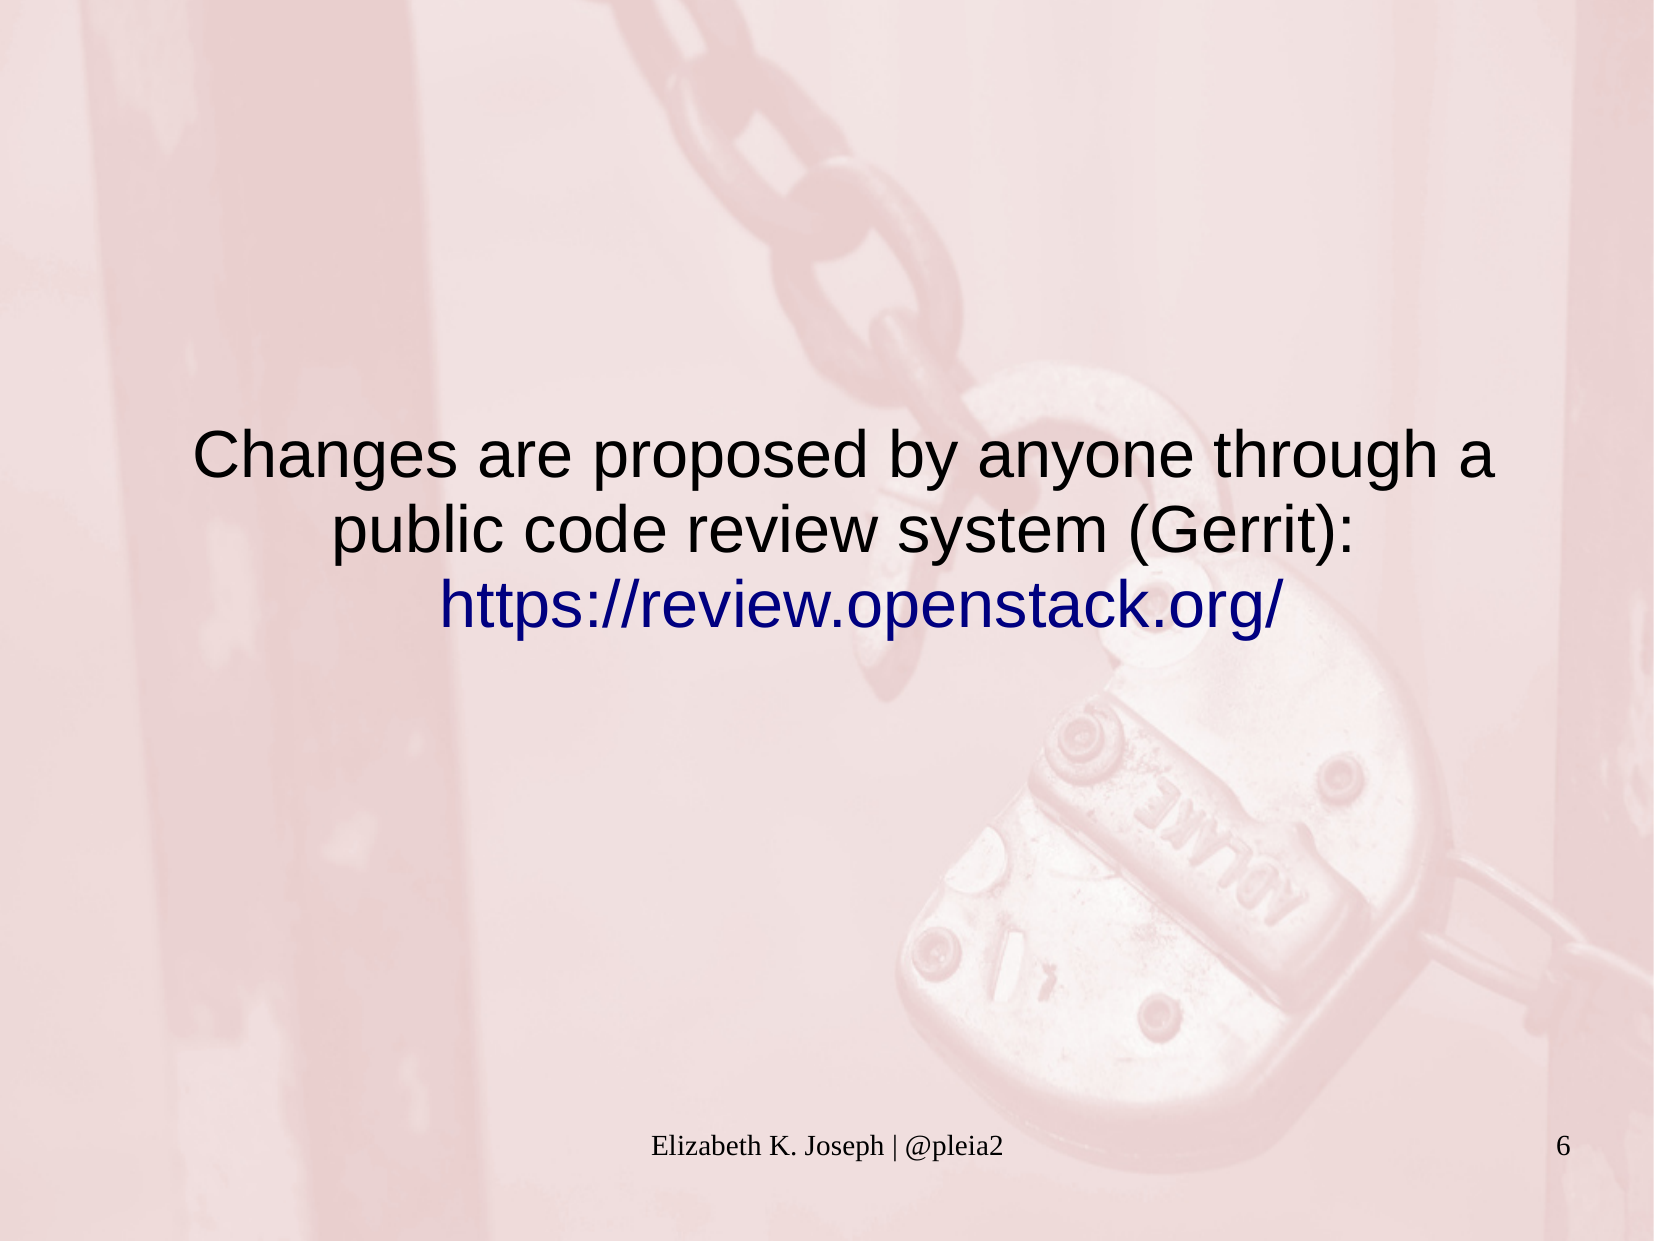

# Changes are proposed by anyone through a public code review system (Gerrit):
https://review.openstack.org/
Elizabeth K. Joseph | @pleia2
6